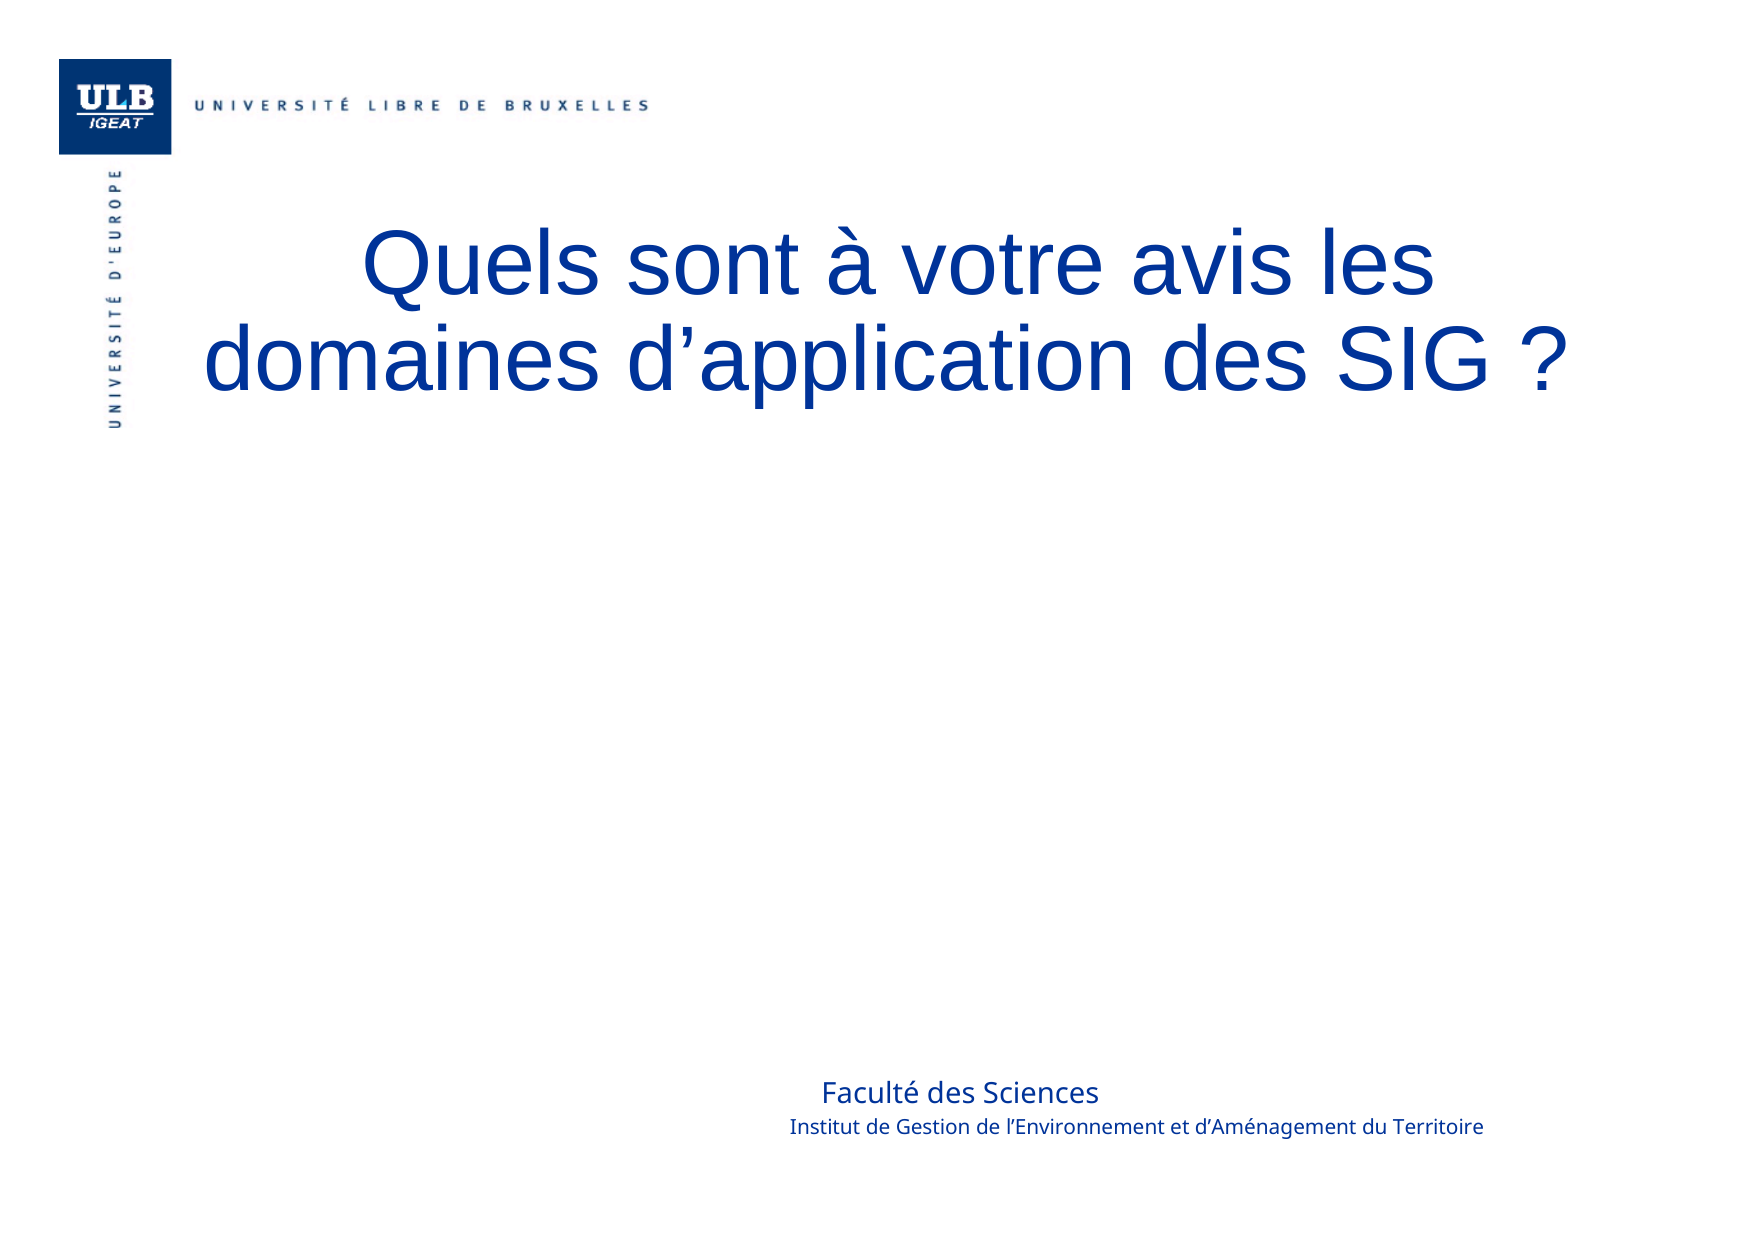

# Quels sont à votre avis les domaines d’application des SIG ?
Faculté des Sciences
Institut de Gestion de l’Environnement et d’Aménagement du Territoire